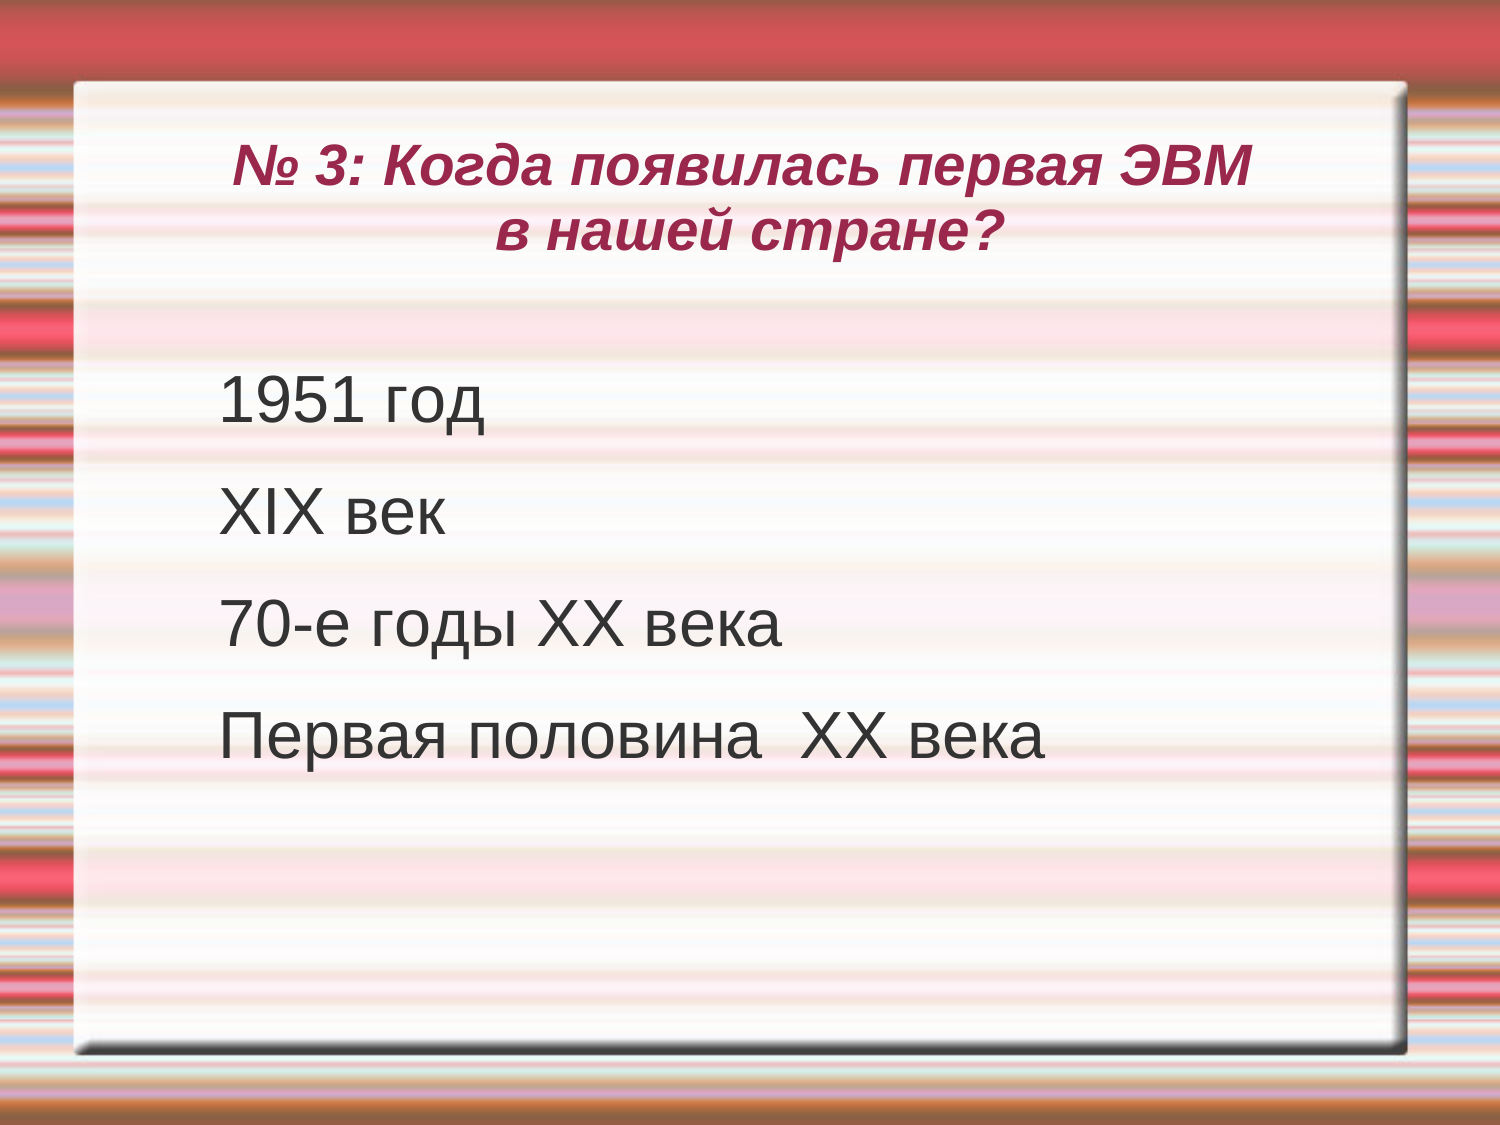

# № 3: Когда появилась первая ЭВМ в нашей стране?
1951 год
XIX век
70-е годы XX века
Первая половина XX века